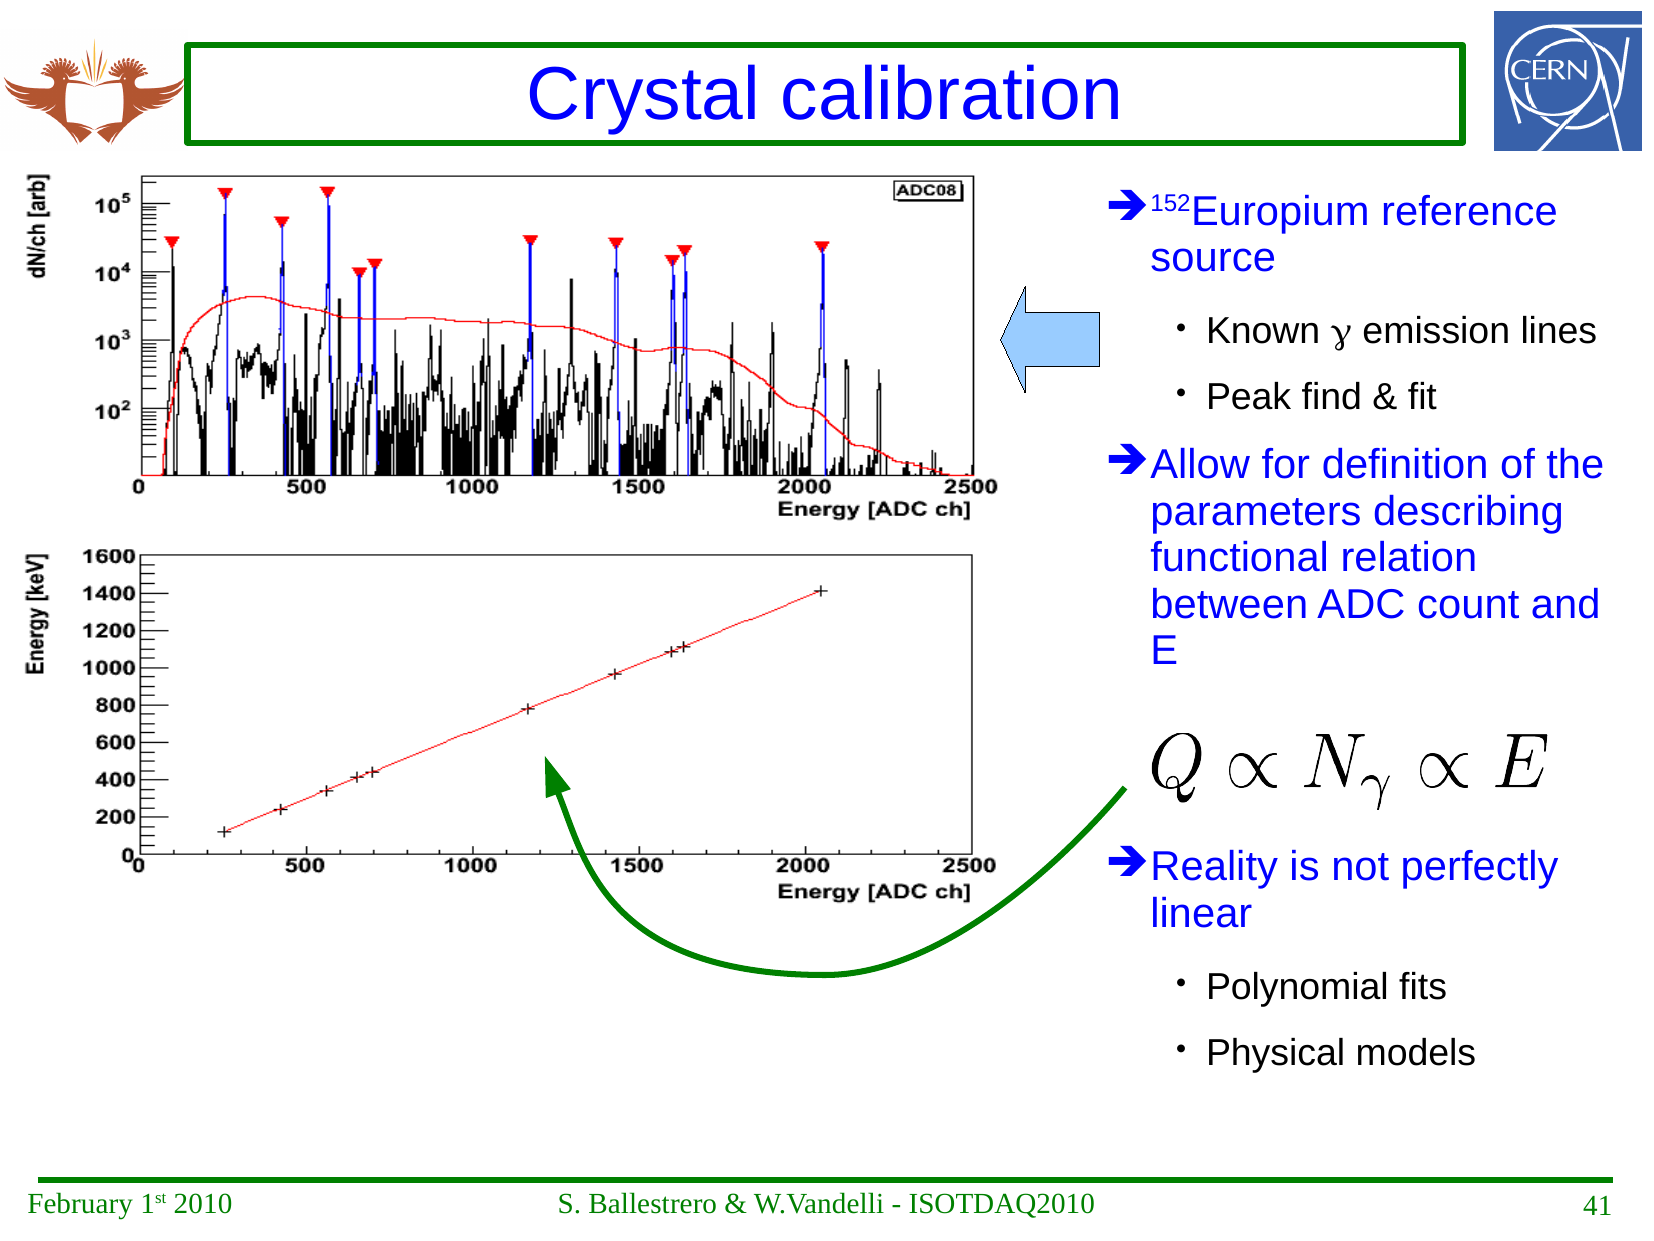

# Crystal calibration
152Europium reference source
Known  emission lines
Peak find & fit
Allow for definition of the parameters describing functional relation between ADC count and E
Reality is not perfectly linear
Polynomial fits
Physical models
41